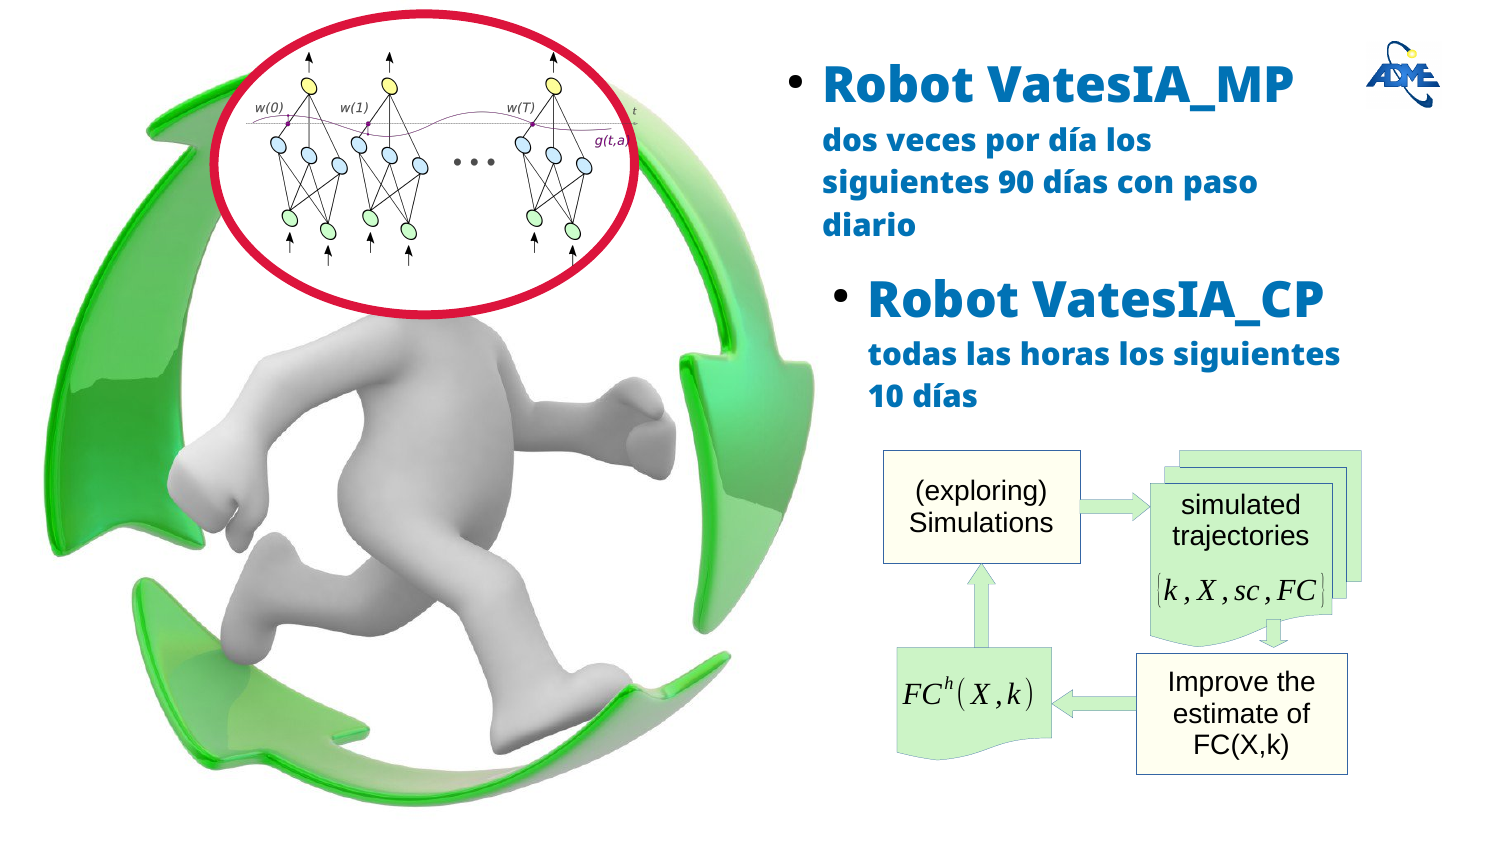

# Robot VatesIA_MP dos veces por día los siguientes 90 días con paso diario
Robot VatesIA_CP
todas las horas los siguientes 10 días